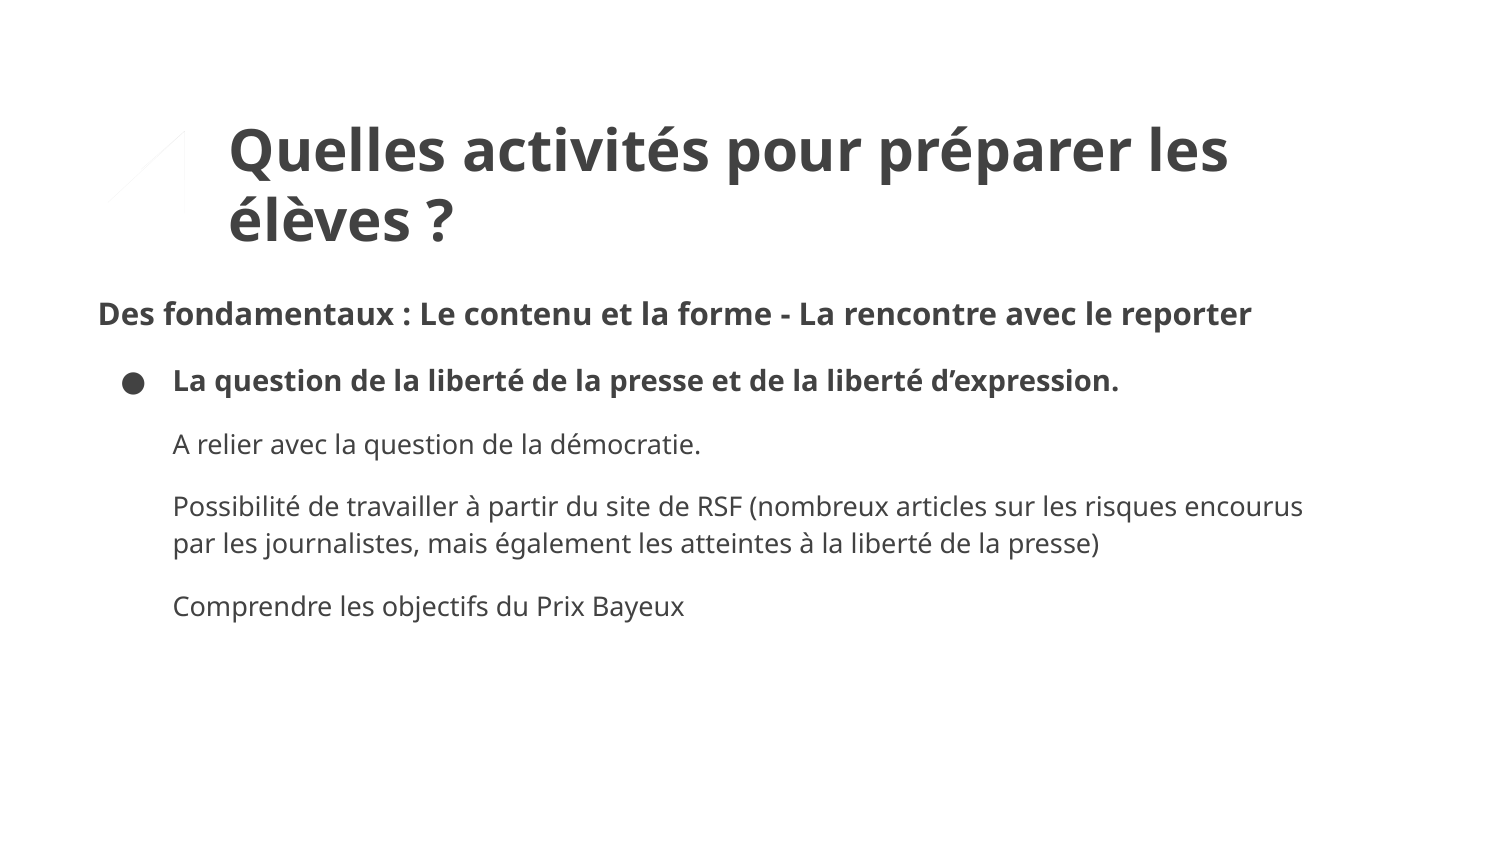

# Quelles activités pour préparer les élèves ?
Des fondamentaux : Le contenu et la forme - La rencontre avec le reporter
La question de la liberté de la presse et de la liberté d’expression.
A relier avec la question de la démocratie.
Possibilité de travailler à partir du site de RSF (nombreux articles sur les risques encourus par les journalistes, mais également les atteintes à la liberté de la presse)
Comprendre les objectifs du Prix Bayeux